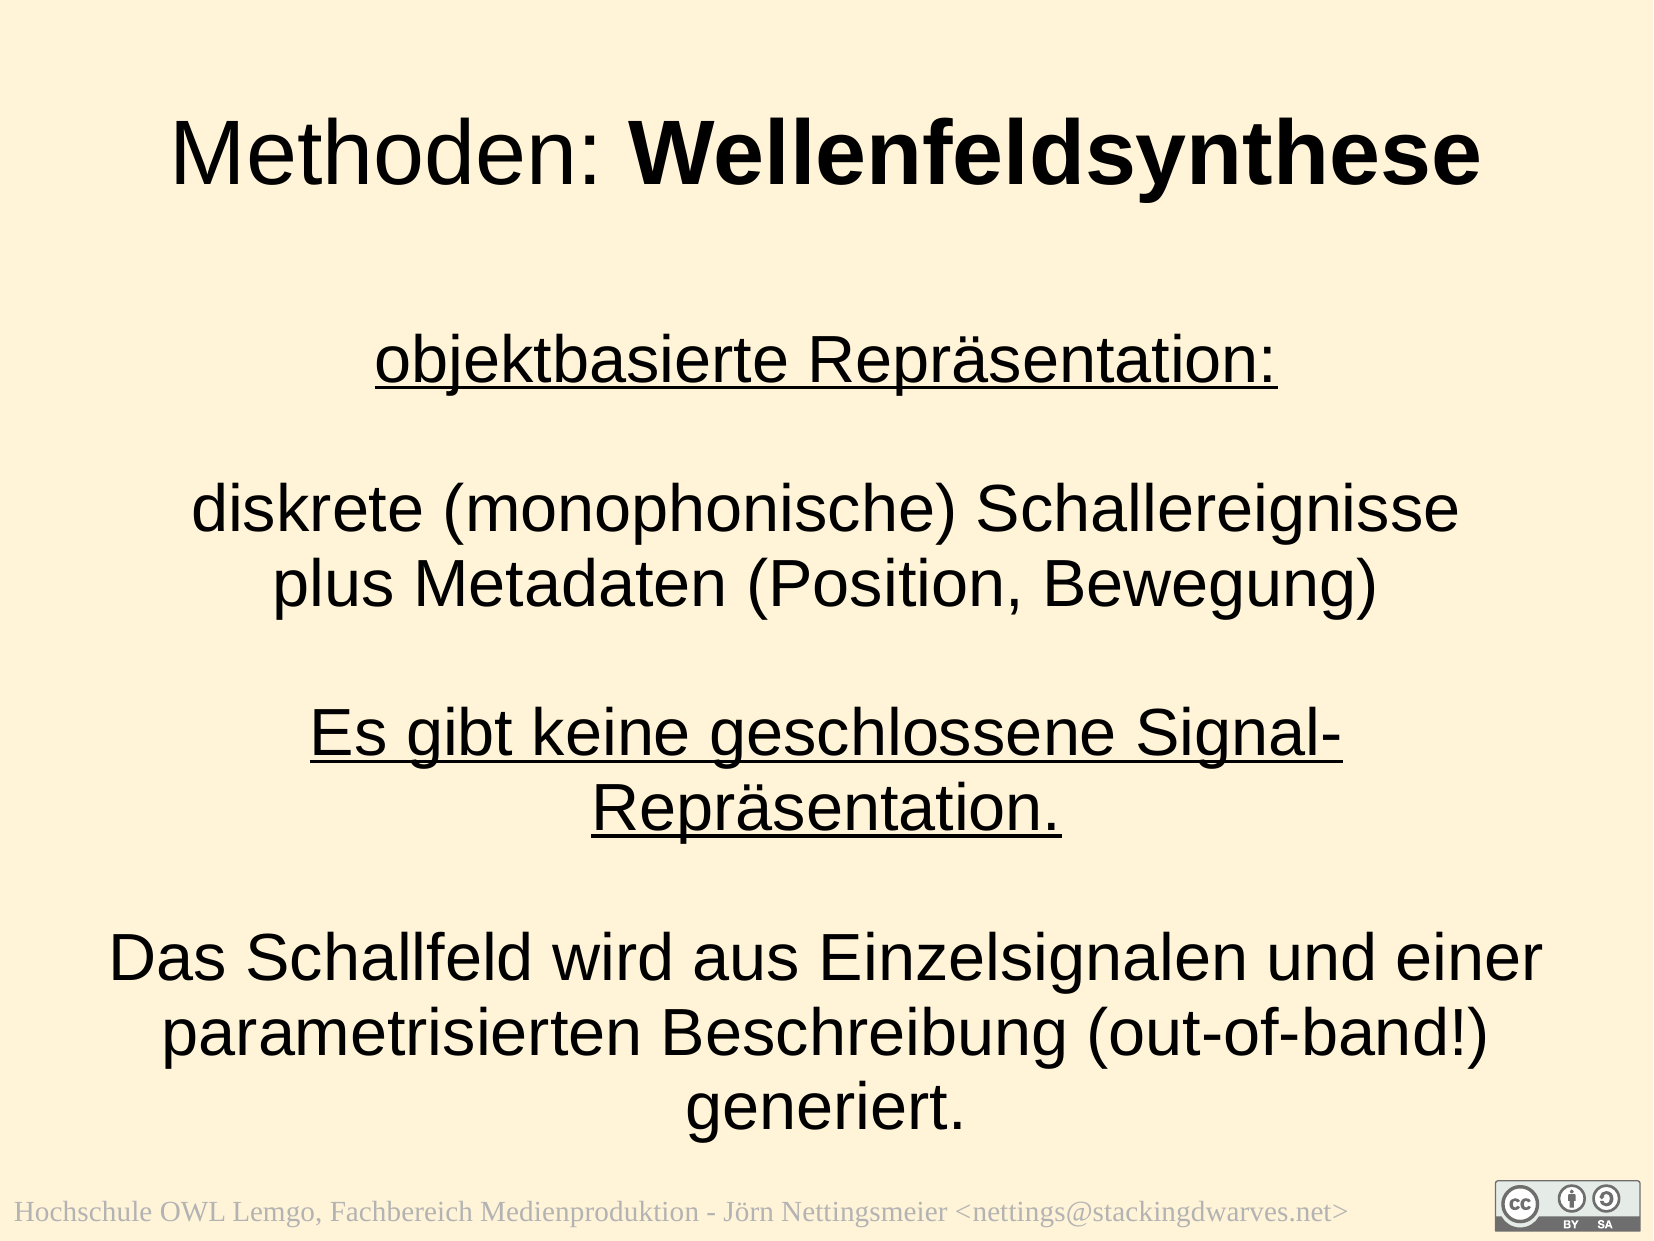

# Methoden: Wellenfeldsynthese
objektbasierte Repräsentation:
diskrete (monophonische) Schallereignisse
plus Metadaten (Position, Bewegung)
Es gibt keine geschlossene Signal-Repräsentation.
Das Schallfeld wird aus Einzelsignalen und einer parametrisierten Beschreibung (out-of-band!) generiert.